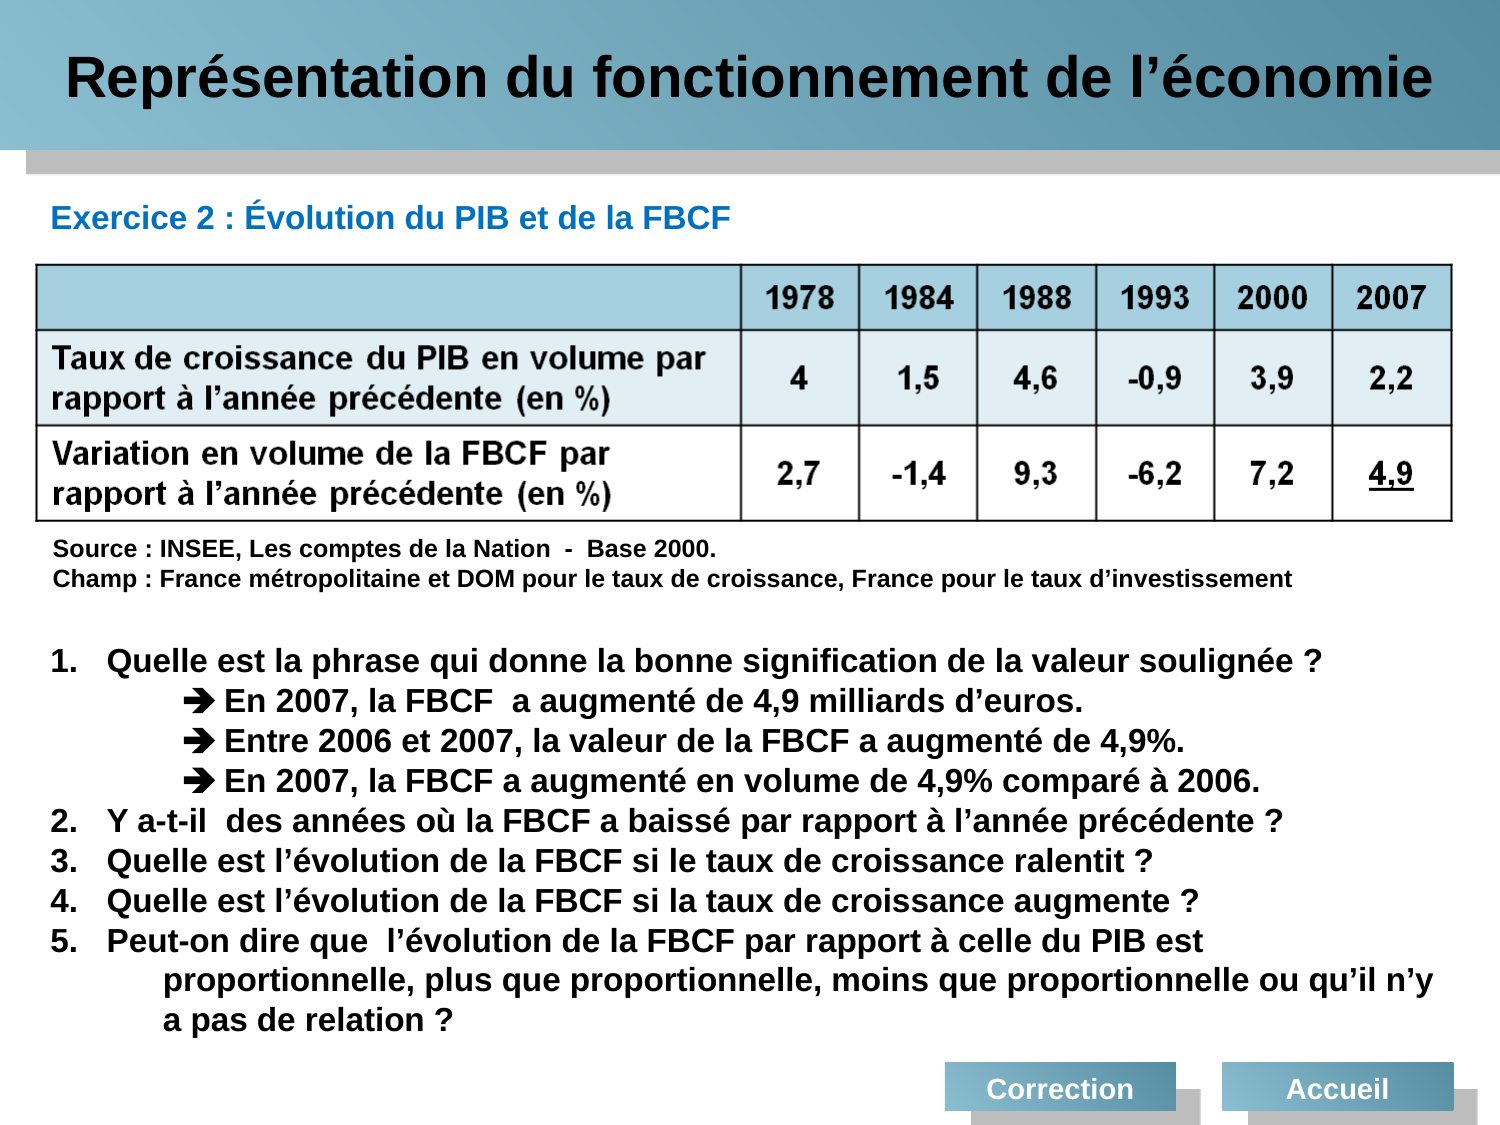

Représentation du fonctionnement de l’économie
Exercice 2 : Évolution du PIB et de la FBCF
Source : INSEE, Les comptes de la Nation - Base 2000.
Champ : France métropolitaine et DOM pour le taux de croissance, France pour le taux d’investissement
Quelle est la phrase qui donne la bonne signification de la valeur soulignée ?
	 En 2007, la FBCF a augmenté de 4,9 milliards d’euros.
	 Entre 2006 et 2007, la valeur de la FBCF a augmenté de 4,9%.
	 En 2007, la FBCF a augmenté en volume de 4,9% comparé à 2006.
Y a-t-il des années où la FBCF a baissé par rapport à l’année précédente ?
Quelle est l’évolution de la FBCF si le taux de croissance ralentit ?
Quelle est l’évolution de la FBCF si la taux de croissance augmente ?
Peut-on dire que l’évolution de la FBCF par rapport à celle du PIB est proportionnelle, plus que proportionnelle, moins que proportionnelle ou qu’il n’y a pas de relation ?
Correction
Accueil